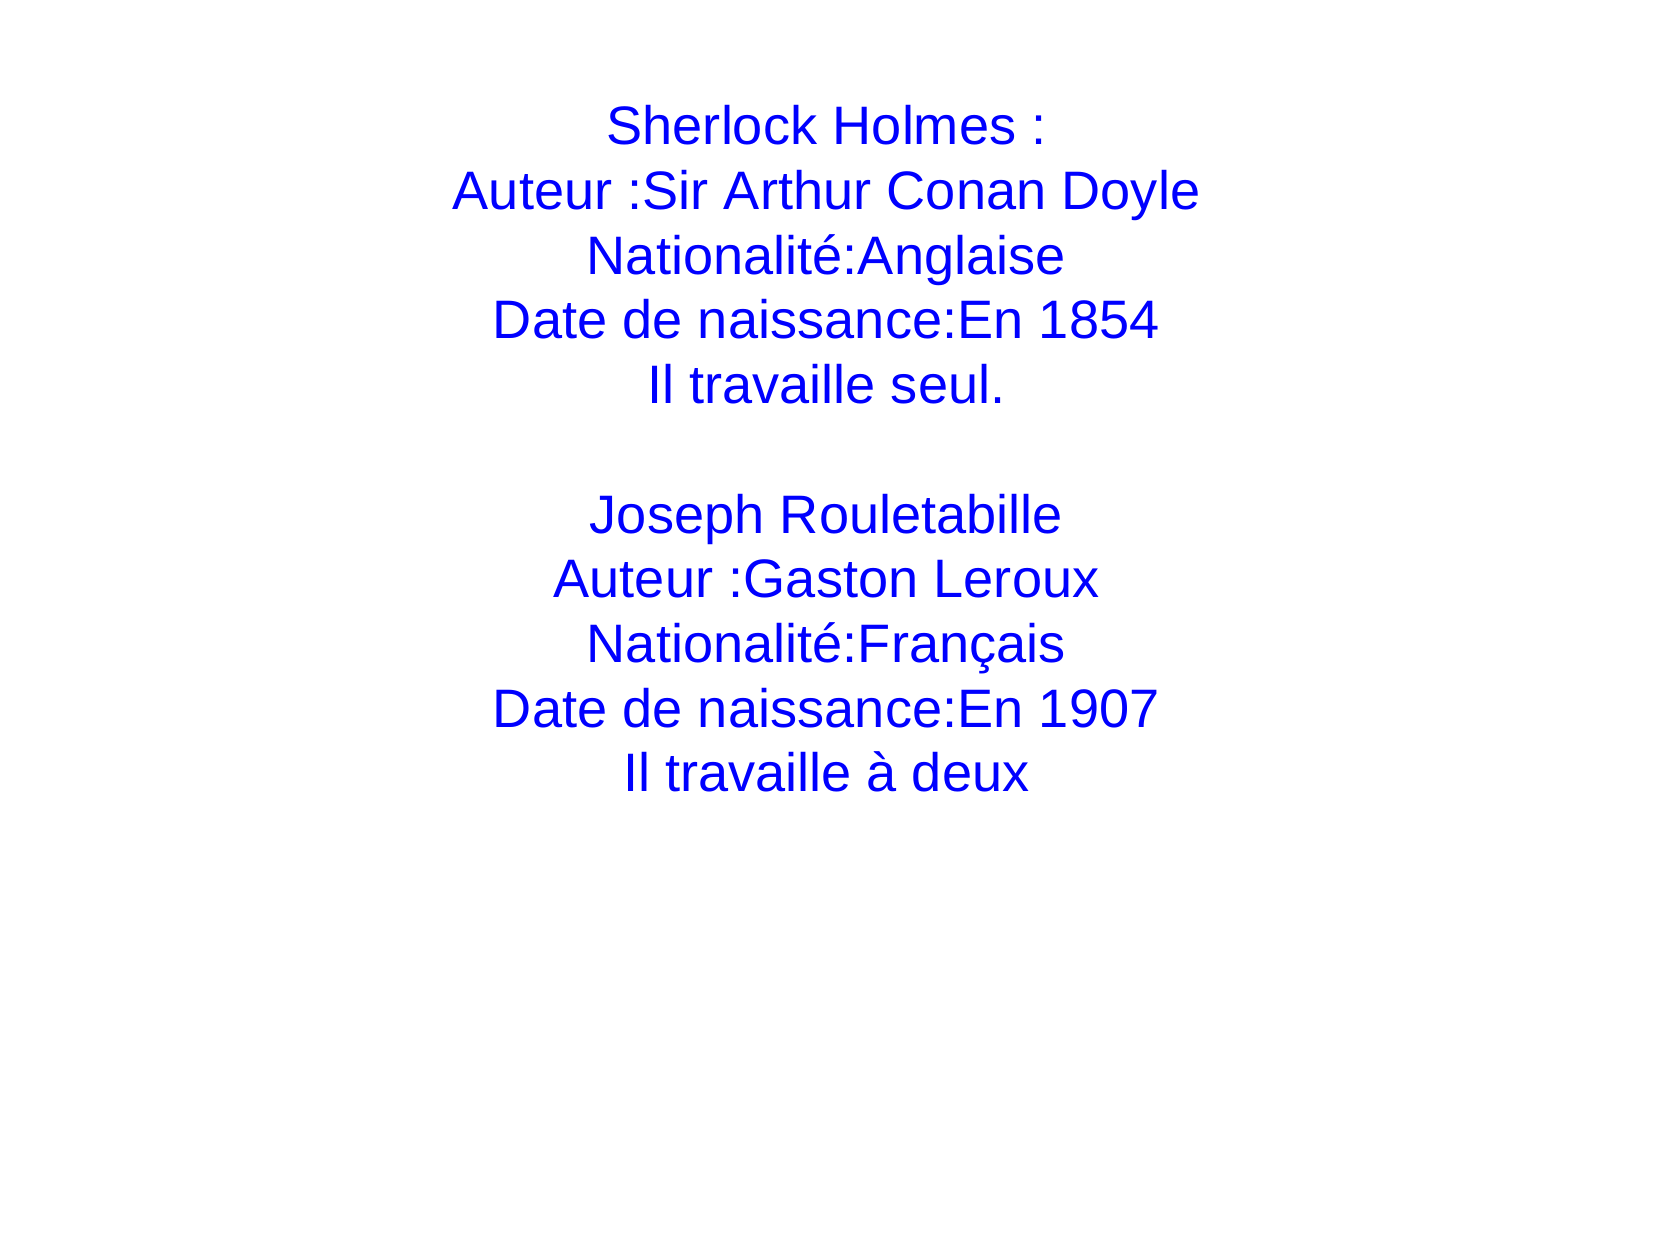

# Sherlock Holmes :
Auteur :Sir Arthur Conan Doyle
Nationalité:Anglaise
Date de naissance:En 1854
Il travaille seul.
Joseph Rouletabille
Auteur :Gaston Leroux
Nationalité:Français
Date de naissance:En 1907
Il travaille à deux